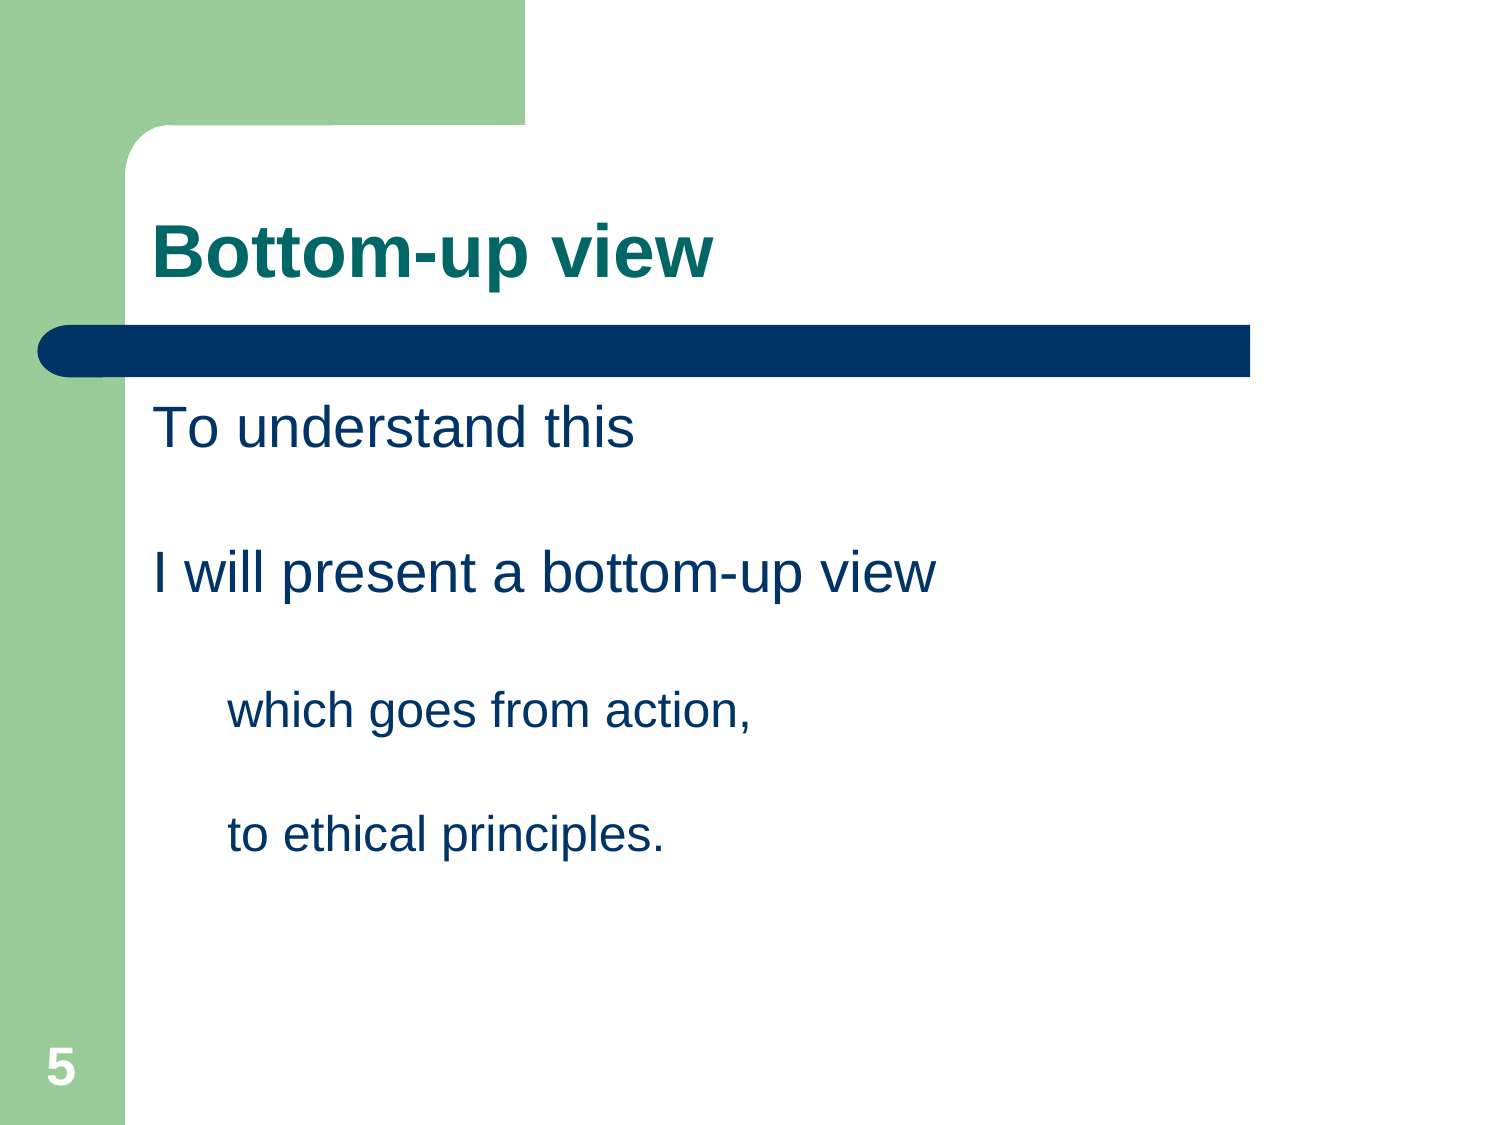

# Bottom-up view
To understand this
I will present a bottom-up view
which goes from action,
to ethical principles.
5